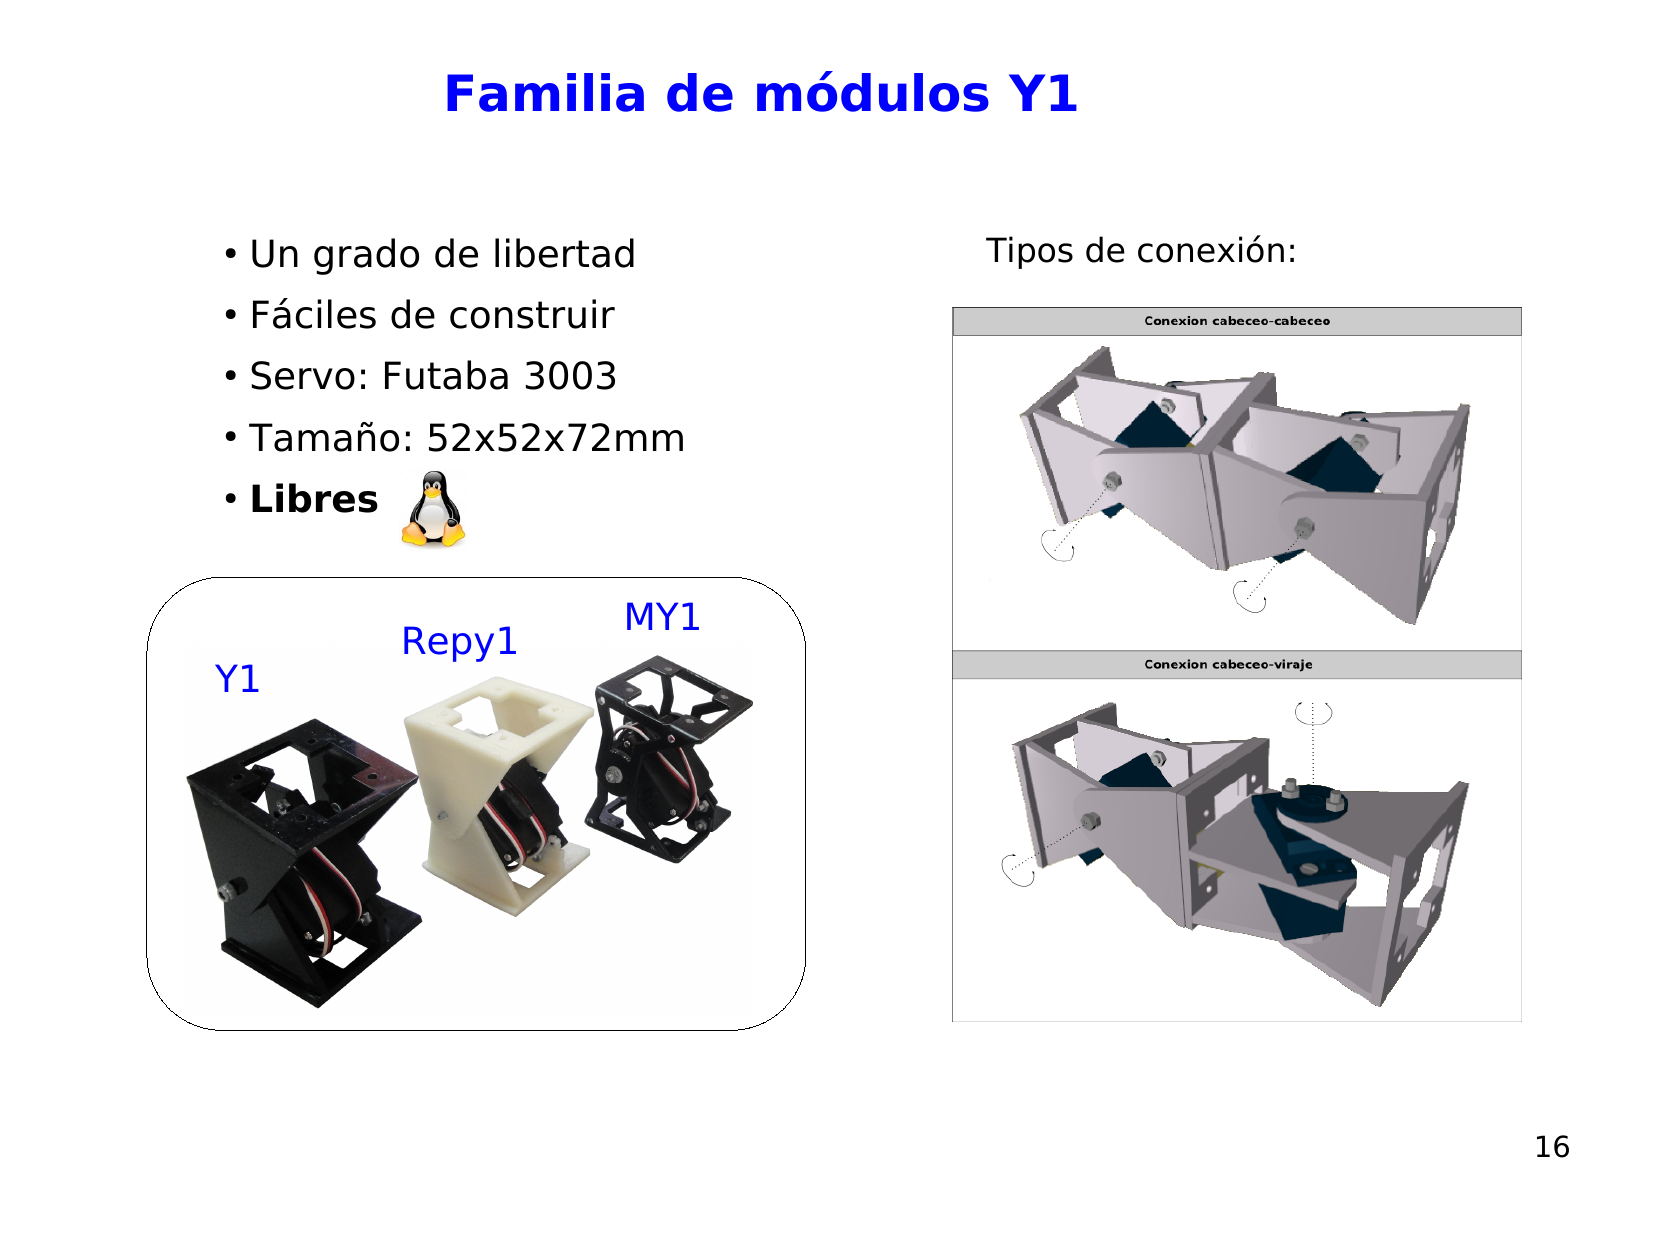

Familia de módulos Y1
 Tipos de conexión:
 Un grado de libertad
 Fáciles de construir
 Servo: Futaba 3003
 Tamaño: 52x52x72mm
 Libres
MY1
Repy1
Y1
16